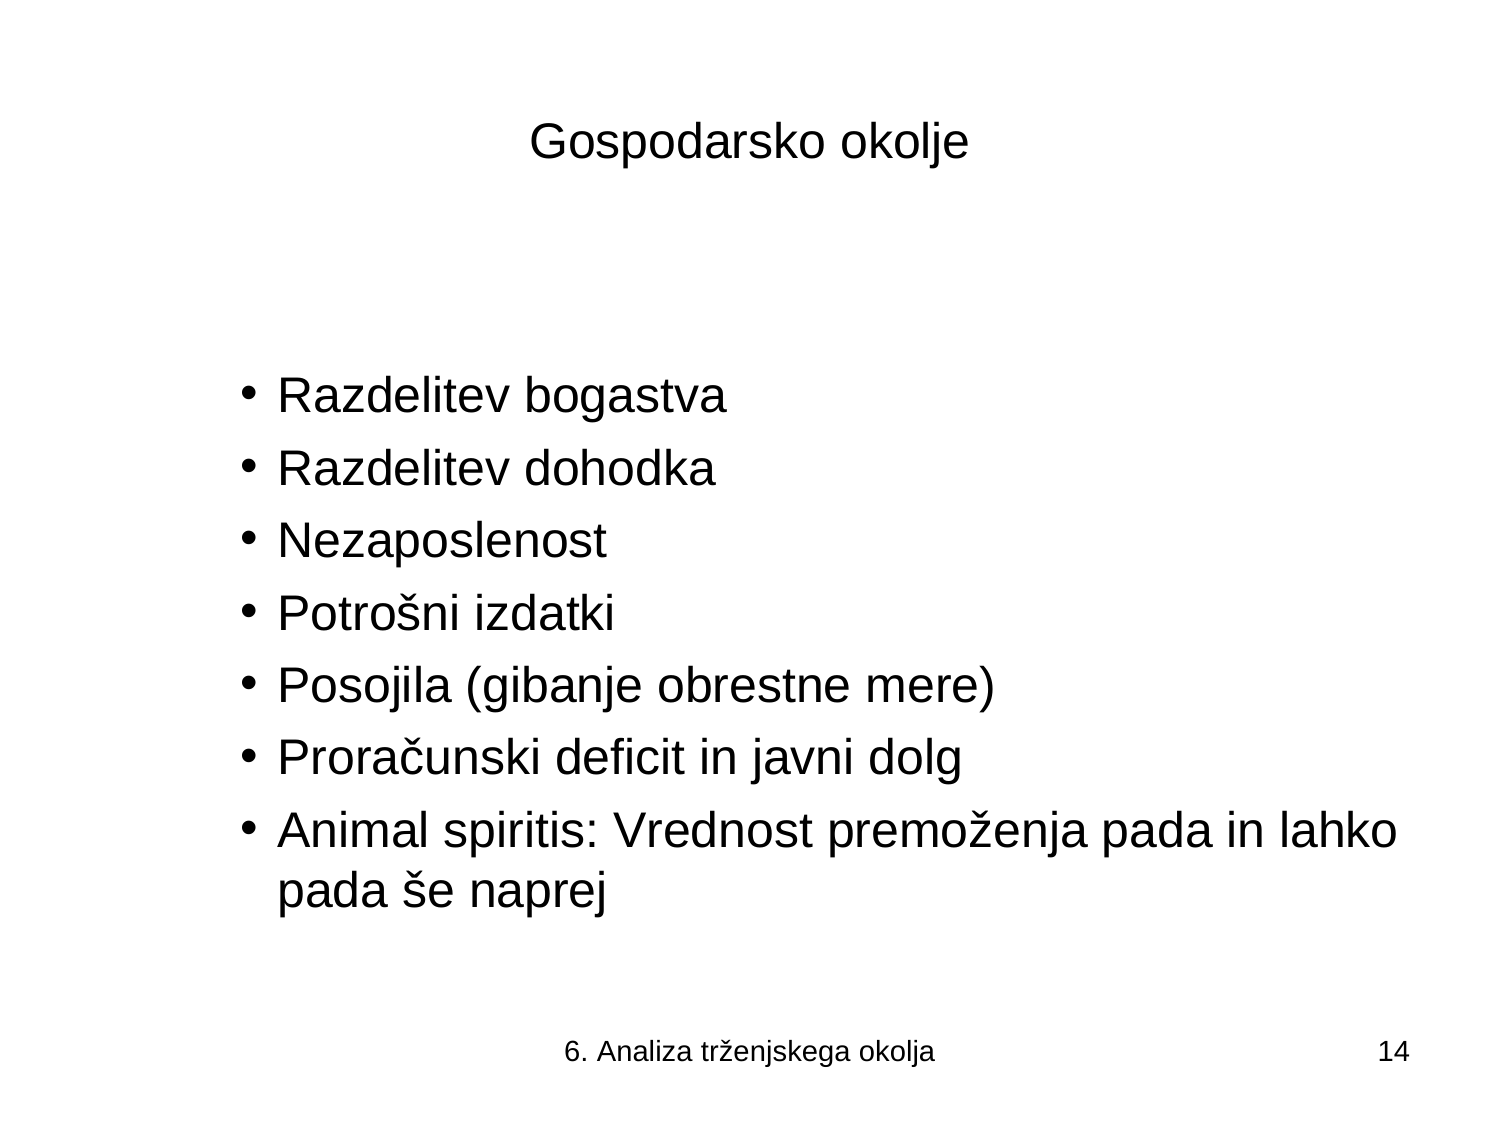

# Gospodarsko okolje
Razdelitev bogastva
Razdelitev dohodka
Nezaposlenost
Potrošni izdatki
Posojila (gibanje obrestne mere)
Proračunski deficit in javni dolg
Animal spiritis: Vrednost premoženja pada in lahko pada še naprej
6. Analiza trženjskega okolja